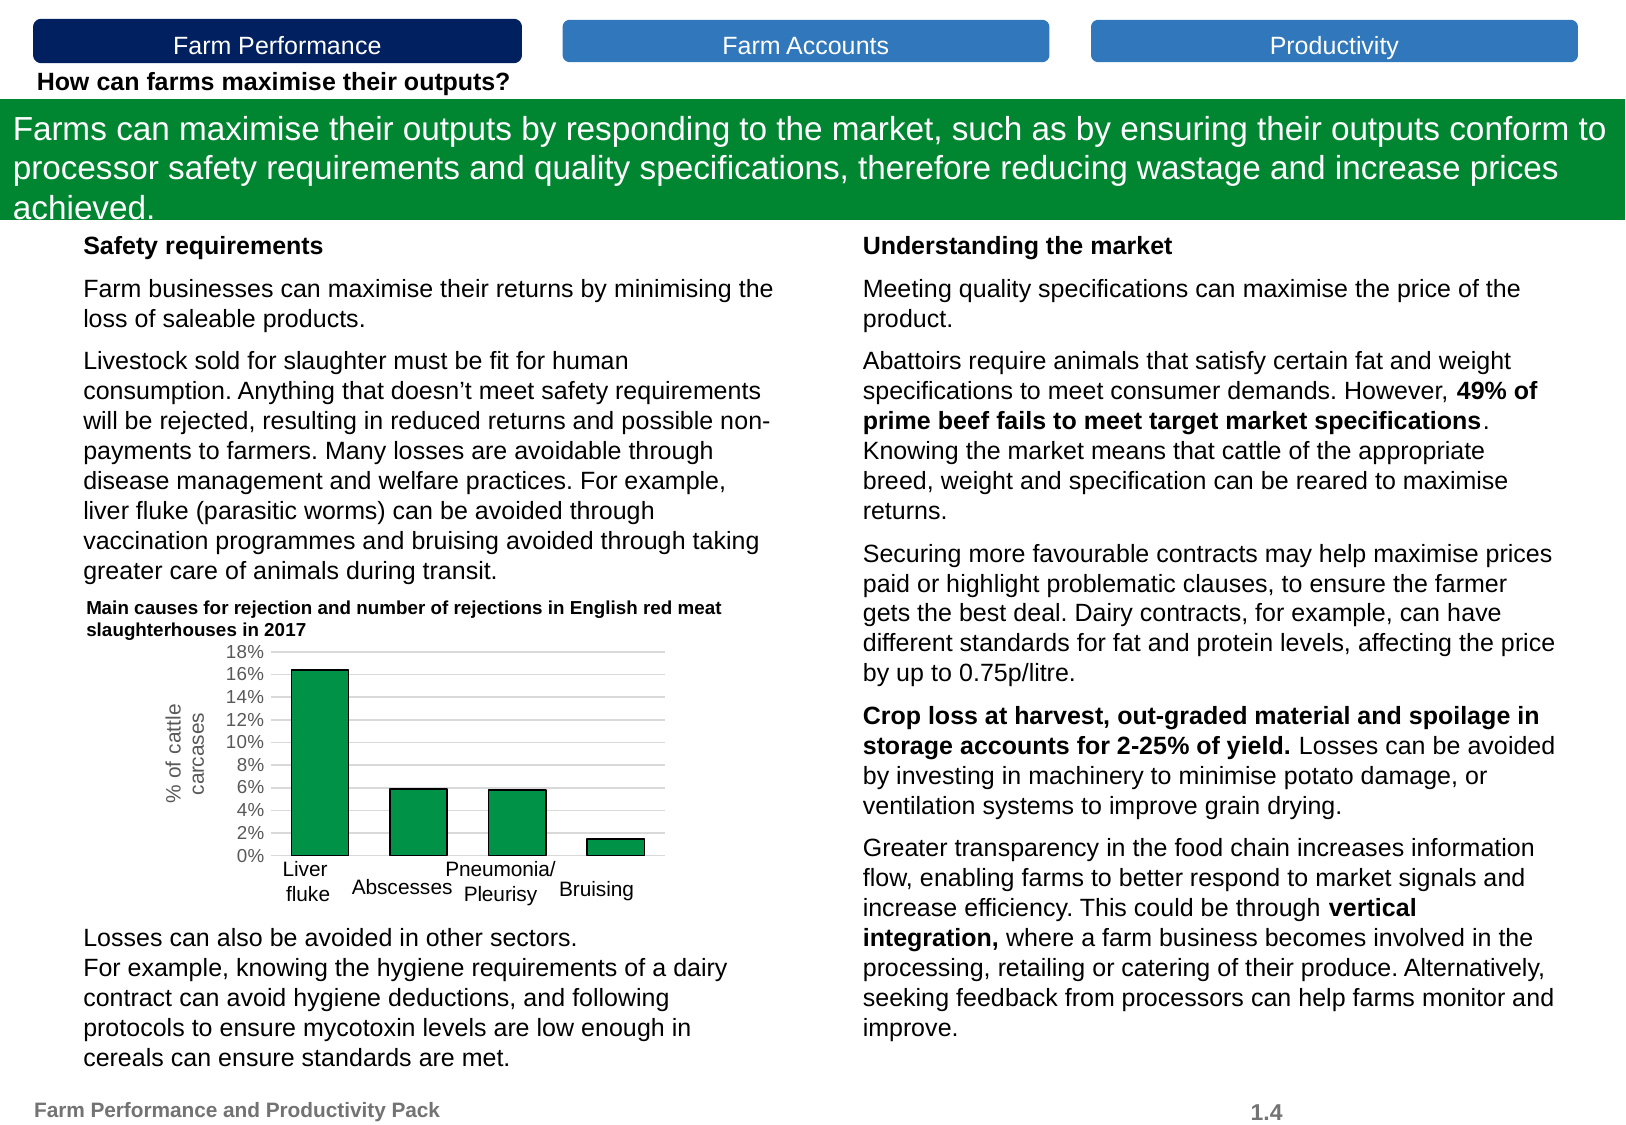

Farm Performance
Farm Accounts
Productivity
How can farms maximise their outputs?
# Slide 2.4 – How can farms maximise their outputs?
Farms can maximise their outputs by responding to the market, such as by ensuring their outputs conform to processor safety requirements and quality specifications, therefore reducing wastage and increase prices achieved.
Safety requirements
Farm businesses can maximise their returns by minimising the loss of saleable products.
Livestock sold for slaughter must be fit for human consumption. Anything that doesn’t meet safety requirements will be rejected, resulting in reduced returns and possible non-payments to farmers. Many losses are avoidable through disease management and welfare practices. For example, liver fluke (parasitic worms) can be avoided through vaccination programmes and bruising avoided through taking greater care of animals during transit.
Losses can also be avoided in other sectors.
For example, knowing the hygiene requirements of a dairy contract can avoid hygiene deductions, and following protocols to ensure mycotoxin levels are low enough in cereals can ensure standards are met.
Understanding the market
Meeting quality specifications can maximise the price of the product.
Abattoirs require animals that satisfy certain fat and weight specifications to meet consumer demands. However, 49% of prime beef fails to meet target market specifications. Knowing the market means that cattle of the appropriate breed, weight and specification can be reared to maximise returns.
Securing more favourable contracts may help maximise prices paid or highlight problematic clauses, to ensure the farmer gets the best deal. Dairy contracts, for example, can have different standards for fat and protein levels, affecting the price by up to 0.75p/litre.
Crop loss at harvest, out-graded material and spoilage in storage accounts for 2-25% of yield. Losses can be avoided by investing in machinery to minimise potato damage, or ventilation systems to improve grain drying.
Greater transparency in the food chain increases information flow, enabling farms to better respond to market signals and increase efficiency. This could be through vertical integration, where a farm business becomes involved in the processing, retailing or catering of their produce. Alternatively, seeking feedback from processors can help farms monitor and improve.
Main causes for rejection and number of rejections in English red meat slaughterhouses in 2017
### Chart
| Category | Cattle rejected (%) |
|---|---|
| Liver fluke | 0.164 |
| Abscesses | 0.059 |
| Pneumonia/Pleurisy | 0.058 |
| Bruising | 0.0149 |Liver
fluke
Pneumonia/
Pleurisy
Abscesses
Bruising
1.4
Farm Performance and Productivity Pack